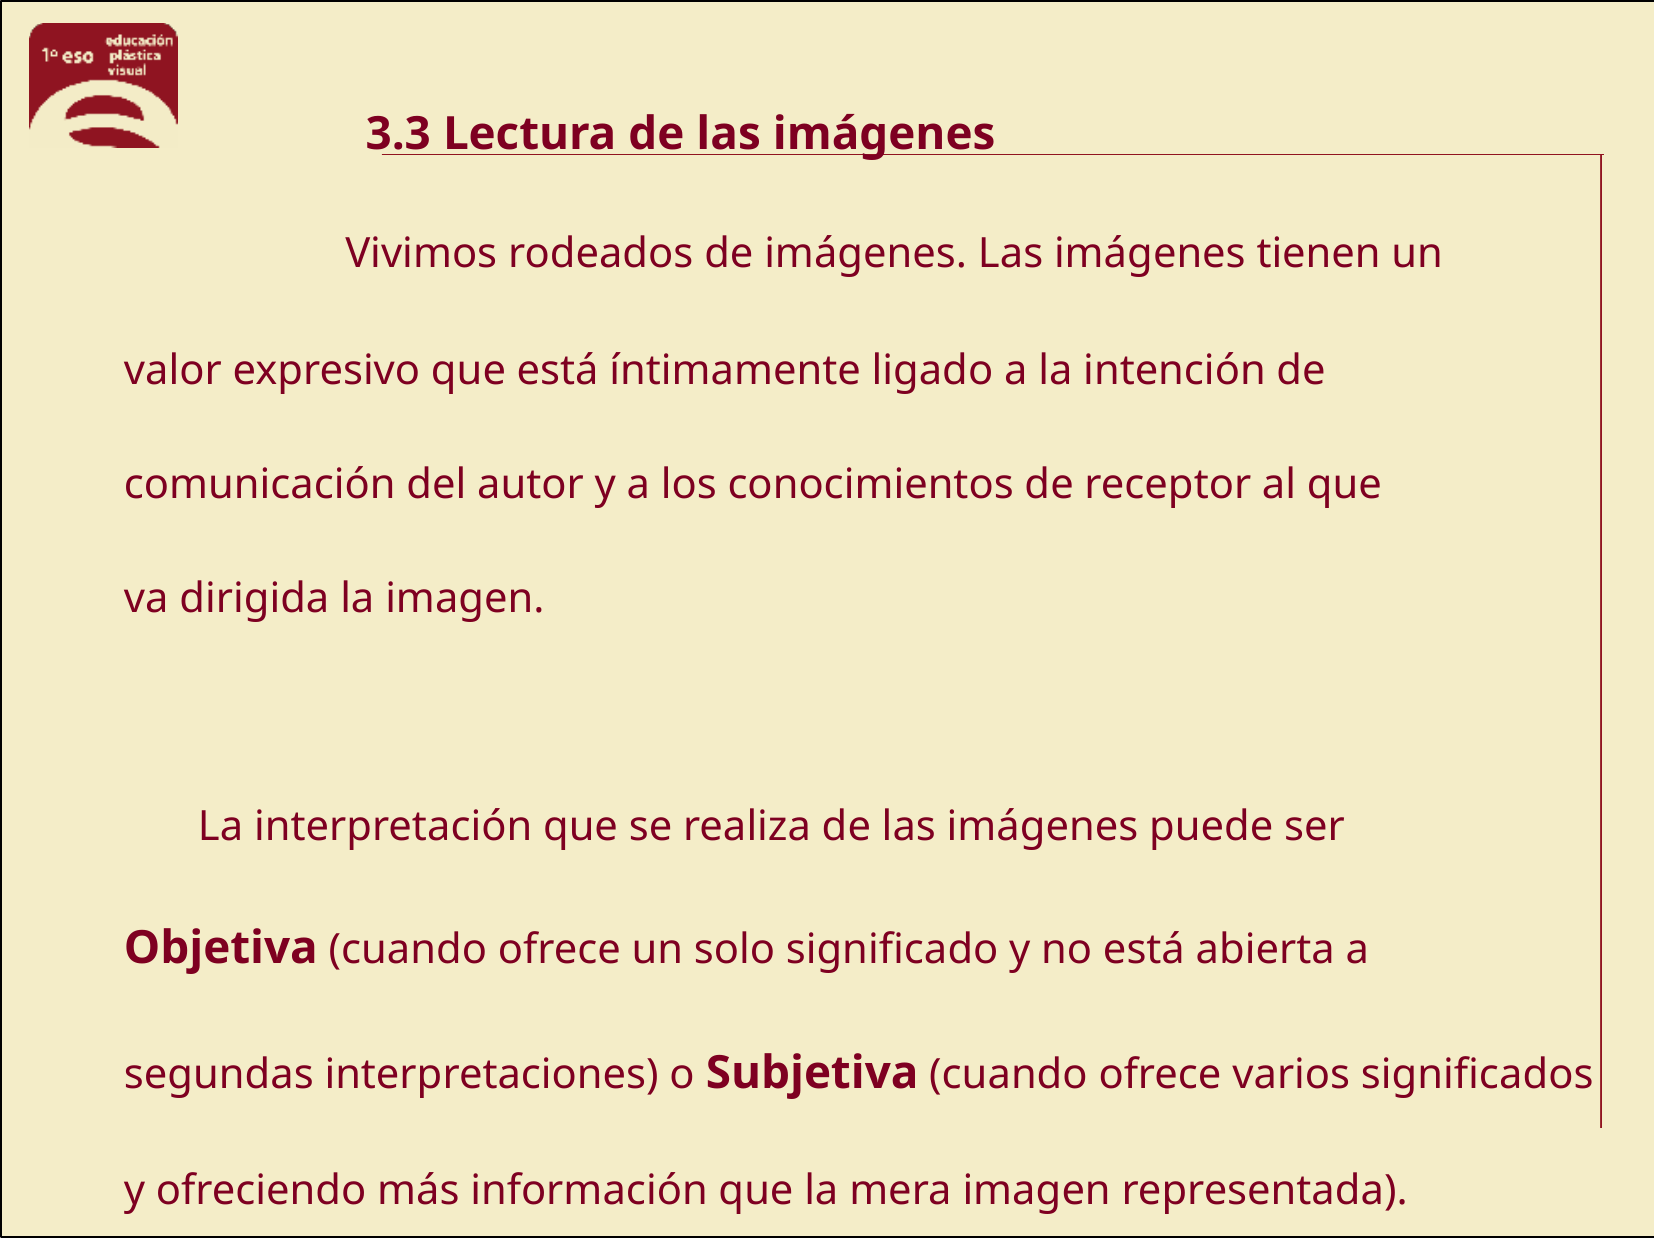

3.3 Lectura de las imágenes
			Vivimos rodeados de imágenes. Las imágenes tienen un
valor expresivo que está íntimamente ligado a la intención de comunicación del autor y a los conocimientos de receptor al que
va dirigida la imagen.
	La interpretación que se realiza de las imágenes puede ser
Objetiva (cuando ofrece un solo significado y no está abierta a
segundas interpretaciones) o Subjetiva (cuando ofrece varios significados y ofreciendo más información que la mera imagen representada).
#